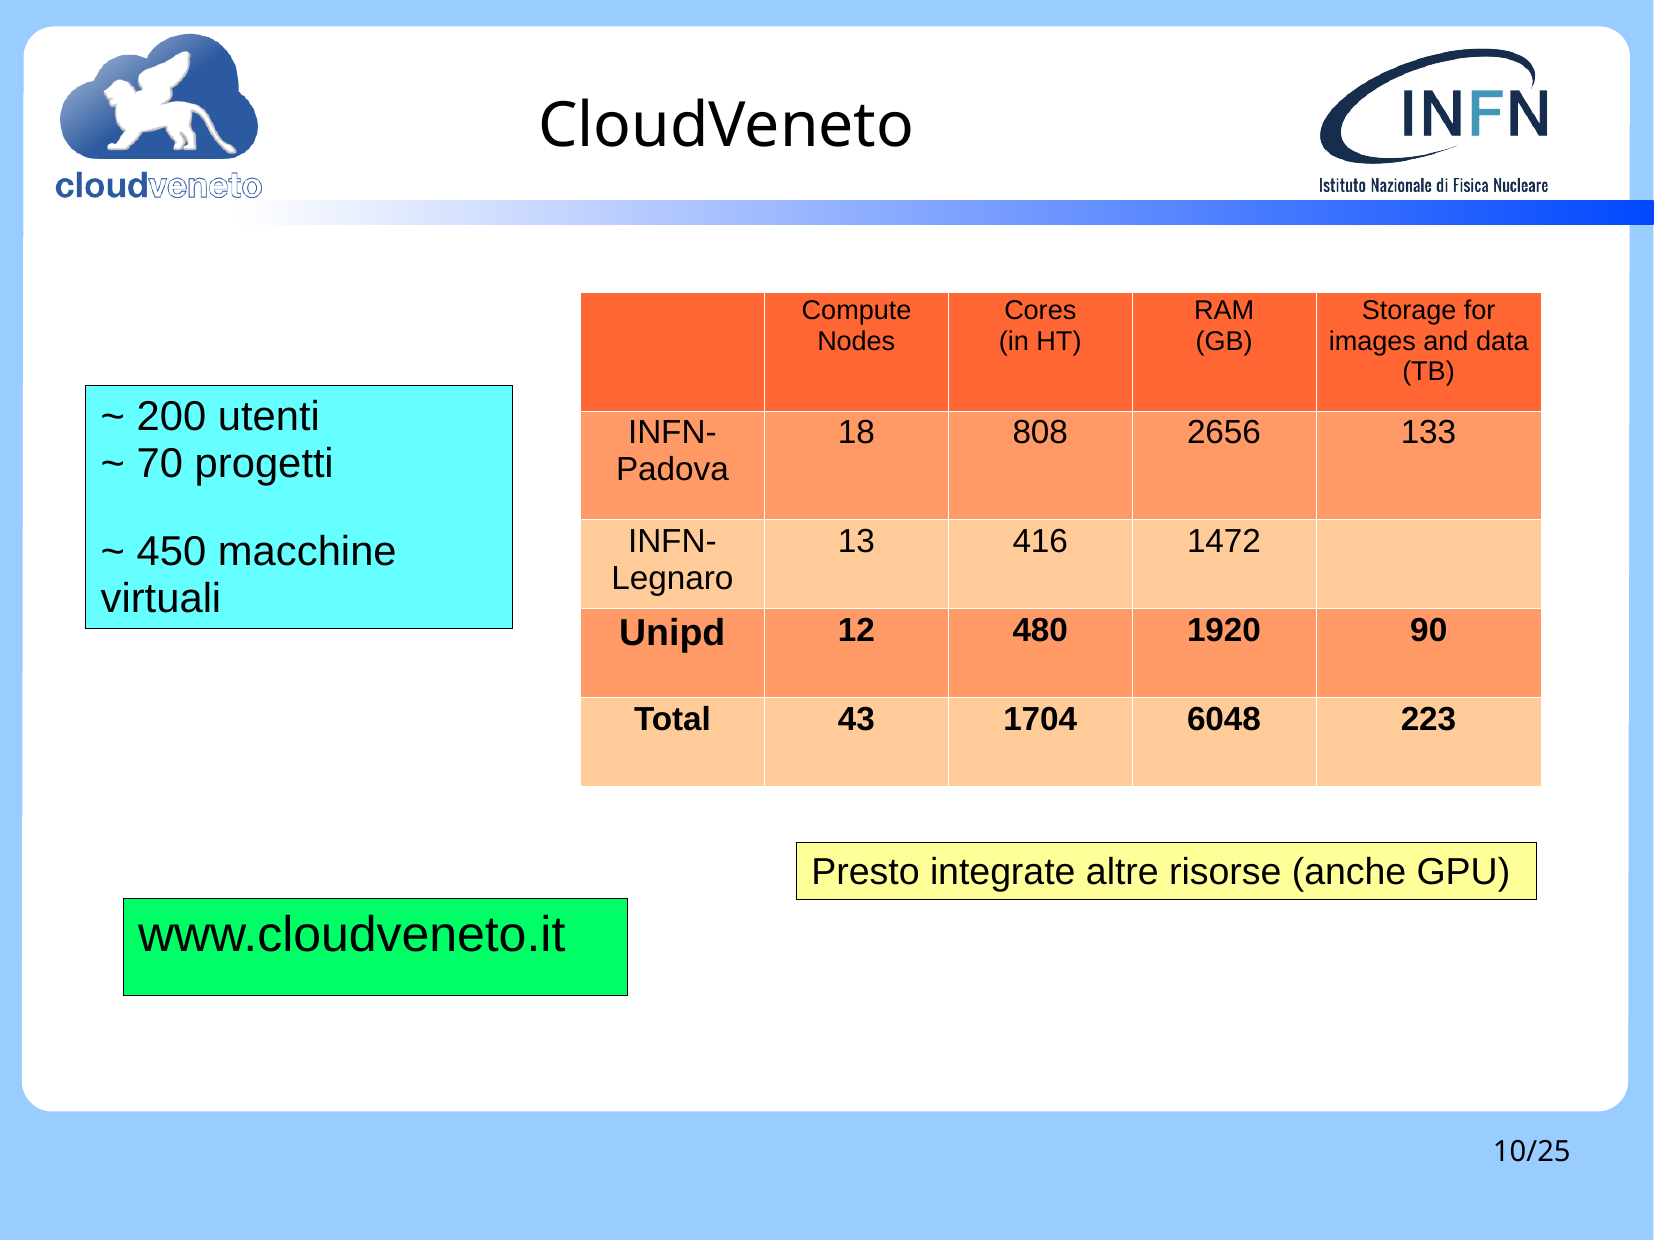

# CloudVeneto
| | Compute Nodes | Cores (in HT) | RAM (GB) | Storage for images and data (TB) |
| --- | --- | --- | --- | --- |
| INFN- Padova | 18 | 808 | 2656 | 133 |
| INFN-Legnaro | 13 | 416 | 1472 | |
| Unipd | 12 | 480 | 1920 | 90 |
| Total | 43 | 1704 | 6048 | 223 |
~ 200 utenti
~ 70 progetti
~ 450 macchine virtuali
Presto integrate altre risorse (anche GPU)
www.cloudveneto.it
10